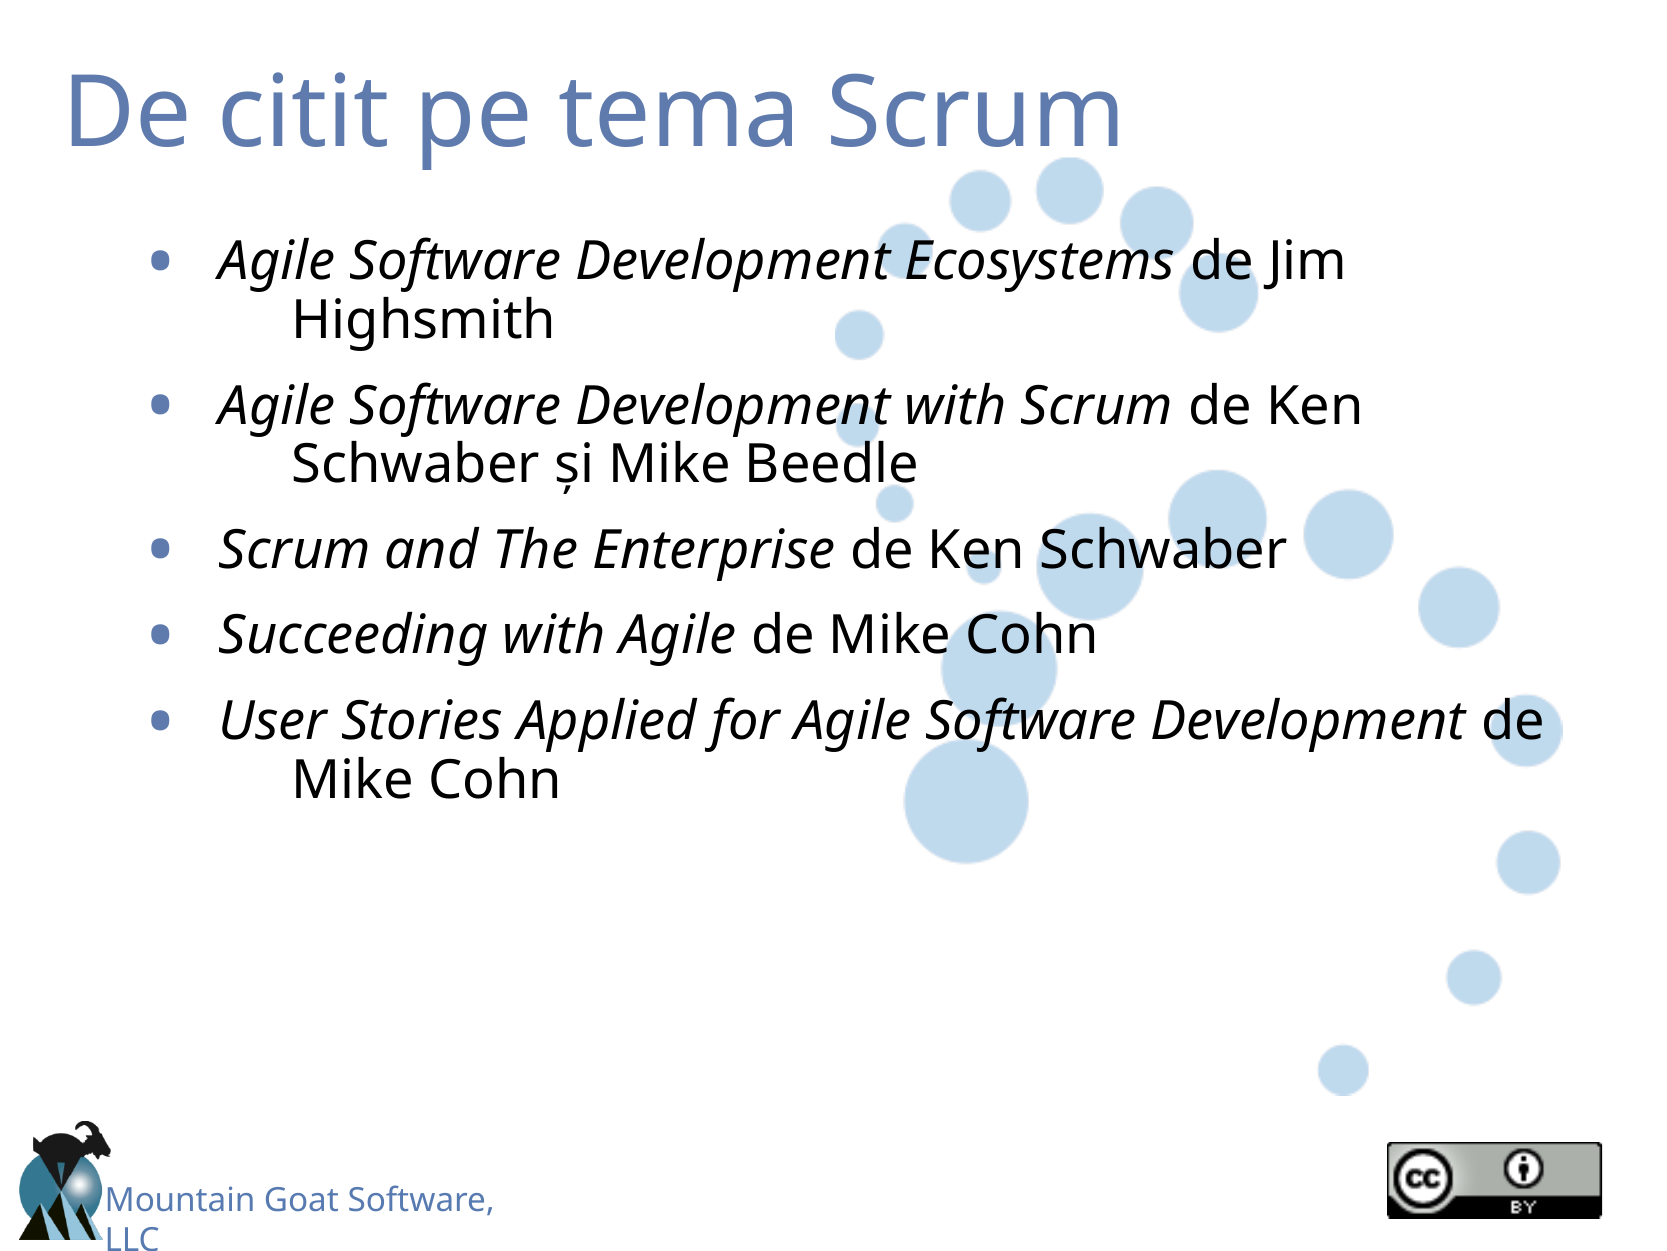

# De citit pe tema Scrum
Agile Software Development Ecosystems de Jim Highsmith
Agile Software Development with Scrum de Ken Schwaber și Mike Beedle
Scrum and The Enterprise de Ken Schwaber
Succeeding with Agile de Mike Cohn
User Stories Applied for Agile Software Development de Mike Cohn